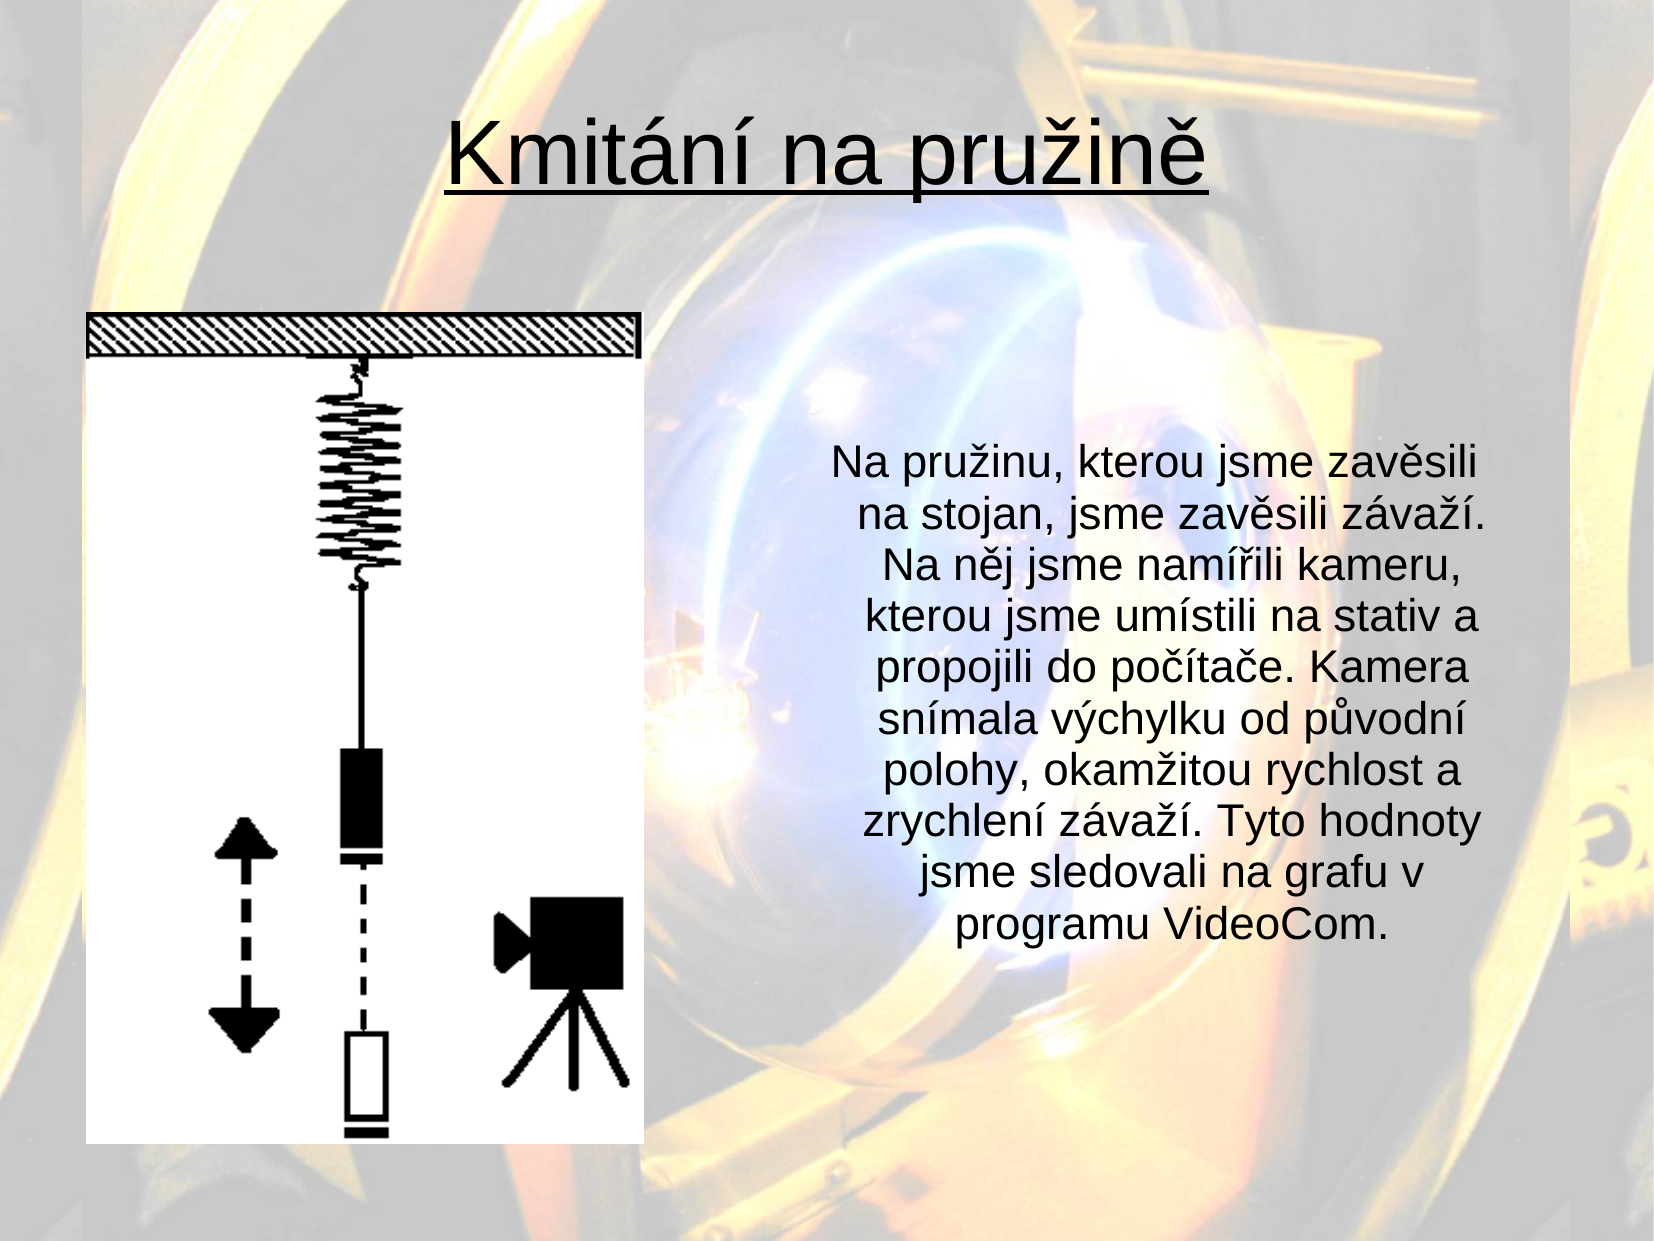

# Kmitání na pružině
Na pružinu, kterou jsme zavěsili na stojan, jsme zavěsili závaží. Na něj jsme namířili kameru, kterou jsme umístili na stativ a propojili do počítače. Kamera snímala výchylku od původní polohy, okamžitou rychlost a zrychlení závaží. Tyto hodnoty jsme sledovali na grafu v programu VideoCom.